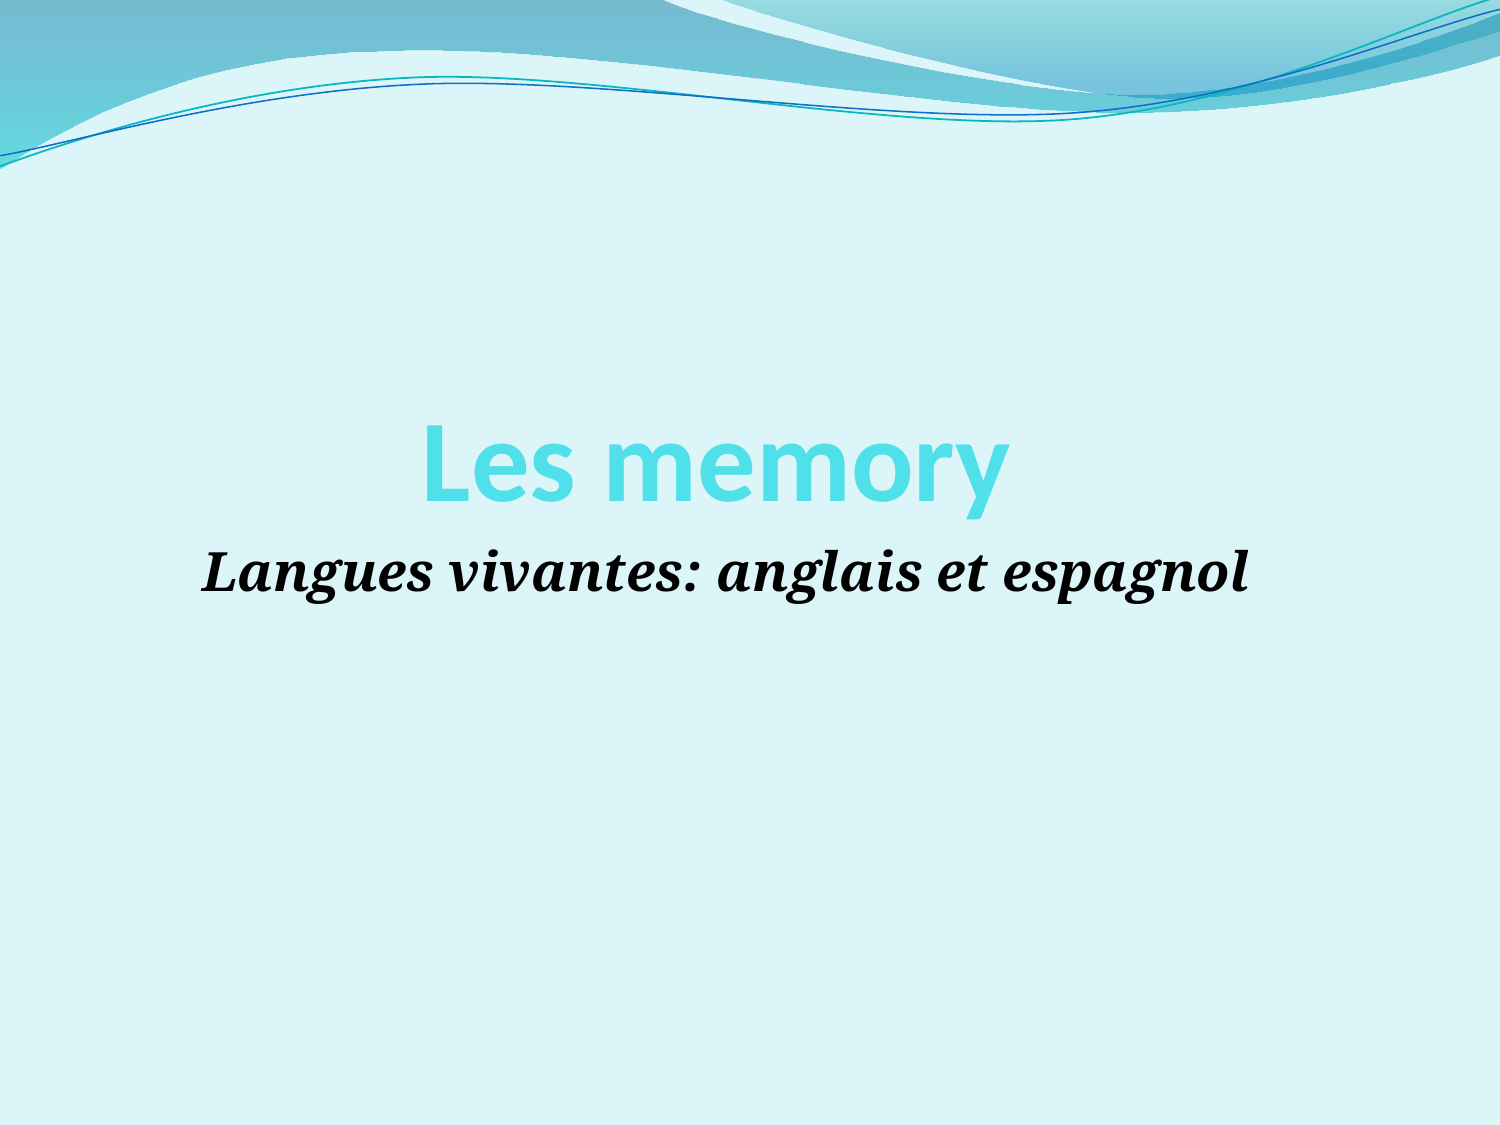

# Les memory
Langues vivantes: anglais et espagnol